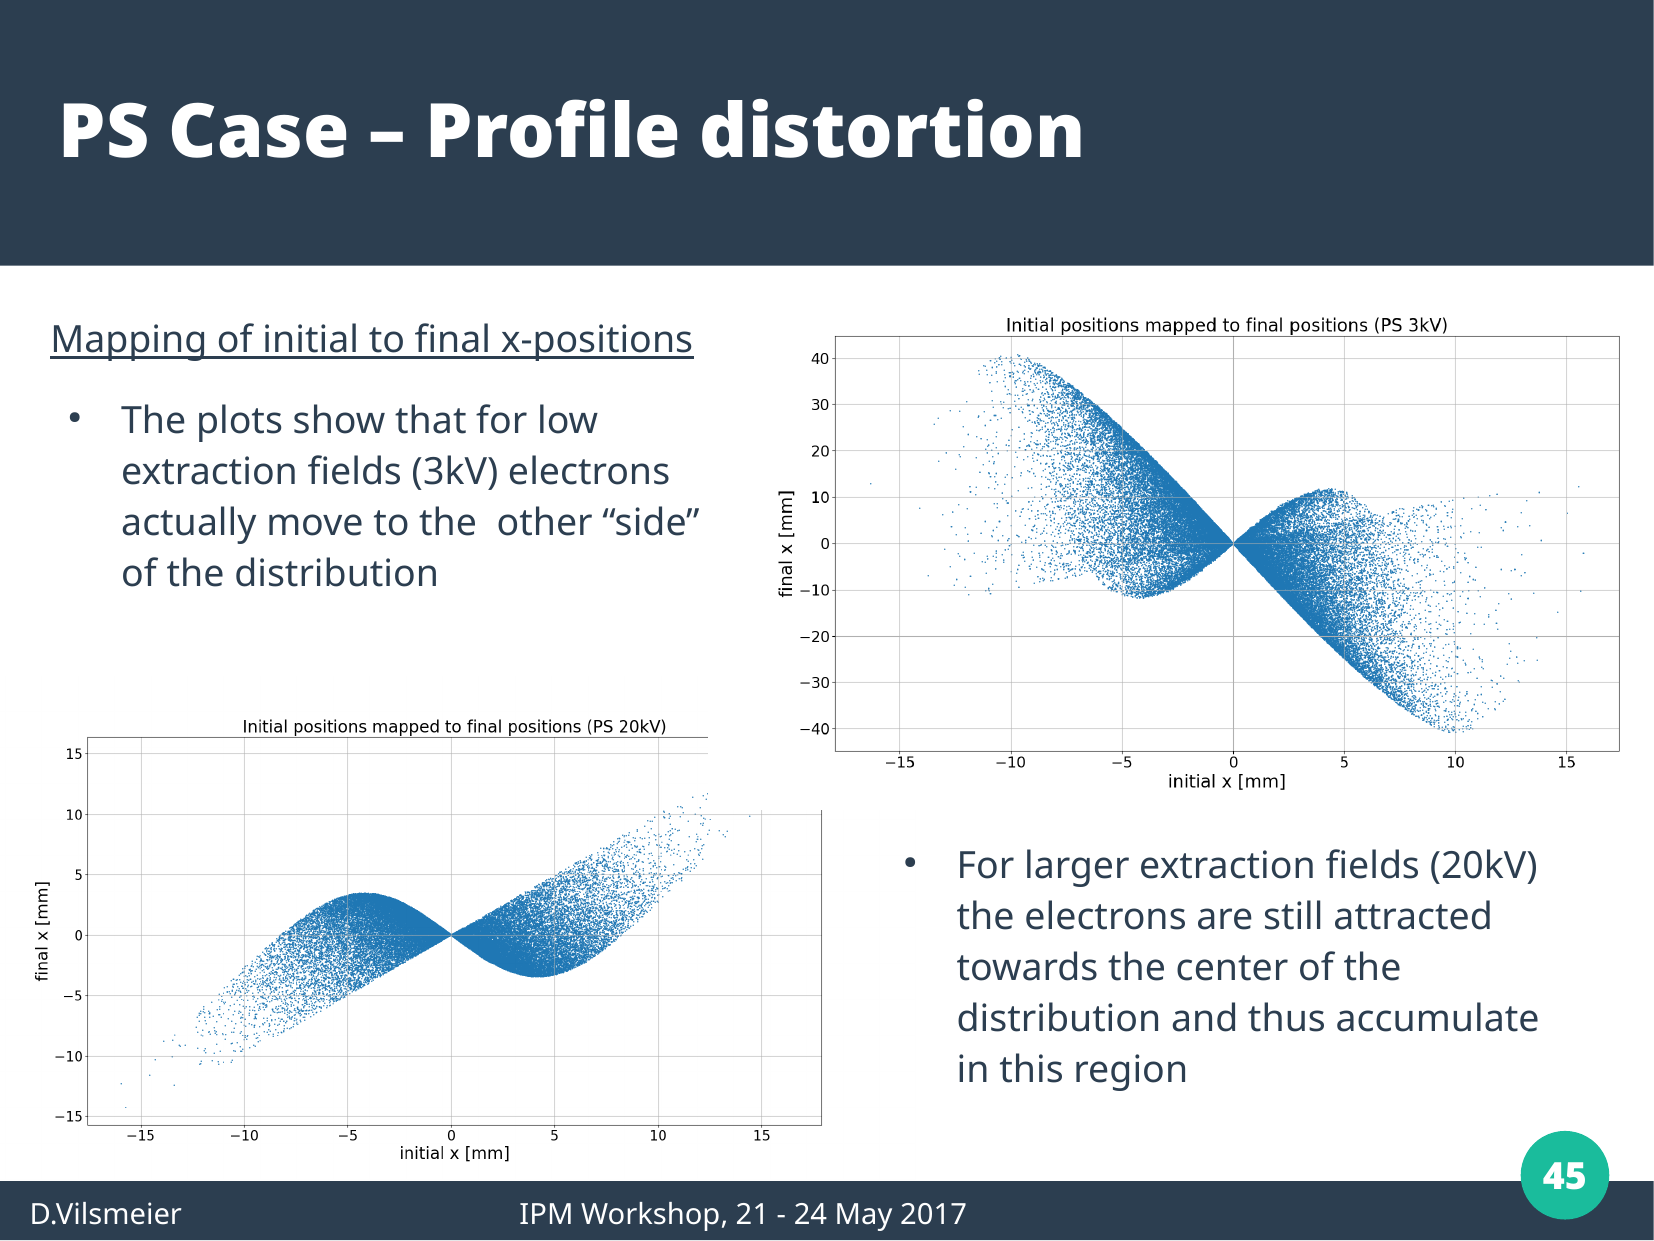

# PS Case – Profile distortion
Mapping of initial to final x-positions
The plots show that for low extraction fields (3kV) electrons actually move to the other “side” of the distribution
For larger extraction fields (20kV) the electrons are still attracted towards the center of the distribution and thus accumulate in this region
45
D.Vilsmeier IPM Workshop, 21 - 24 May 2017